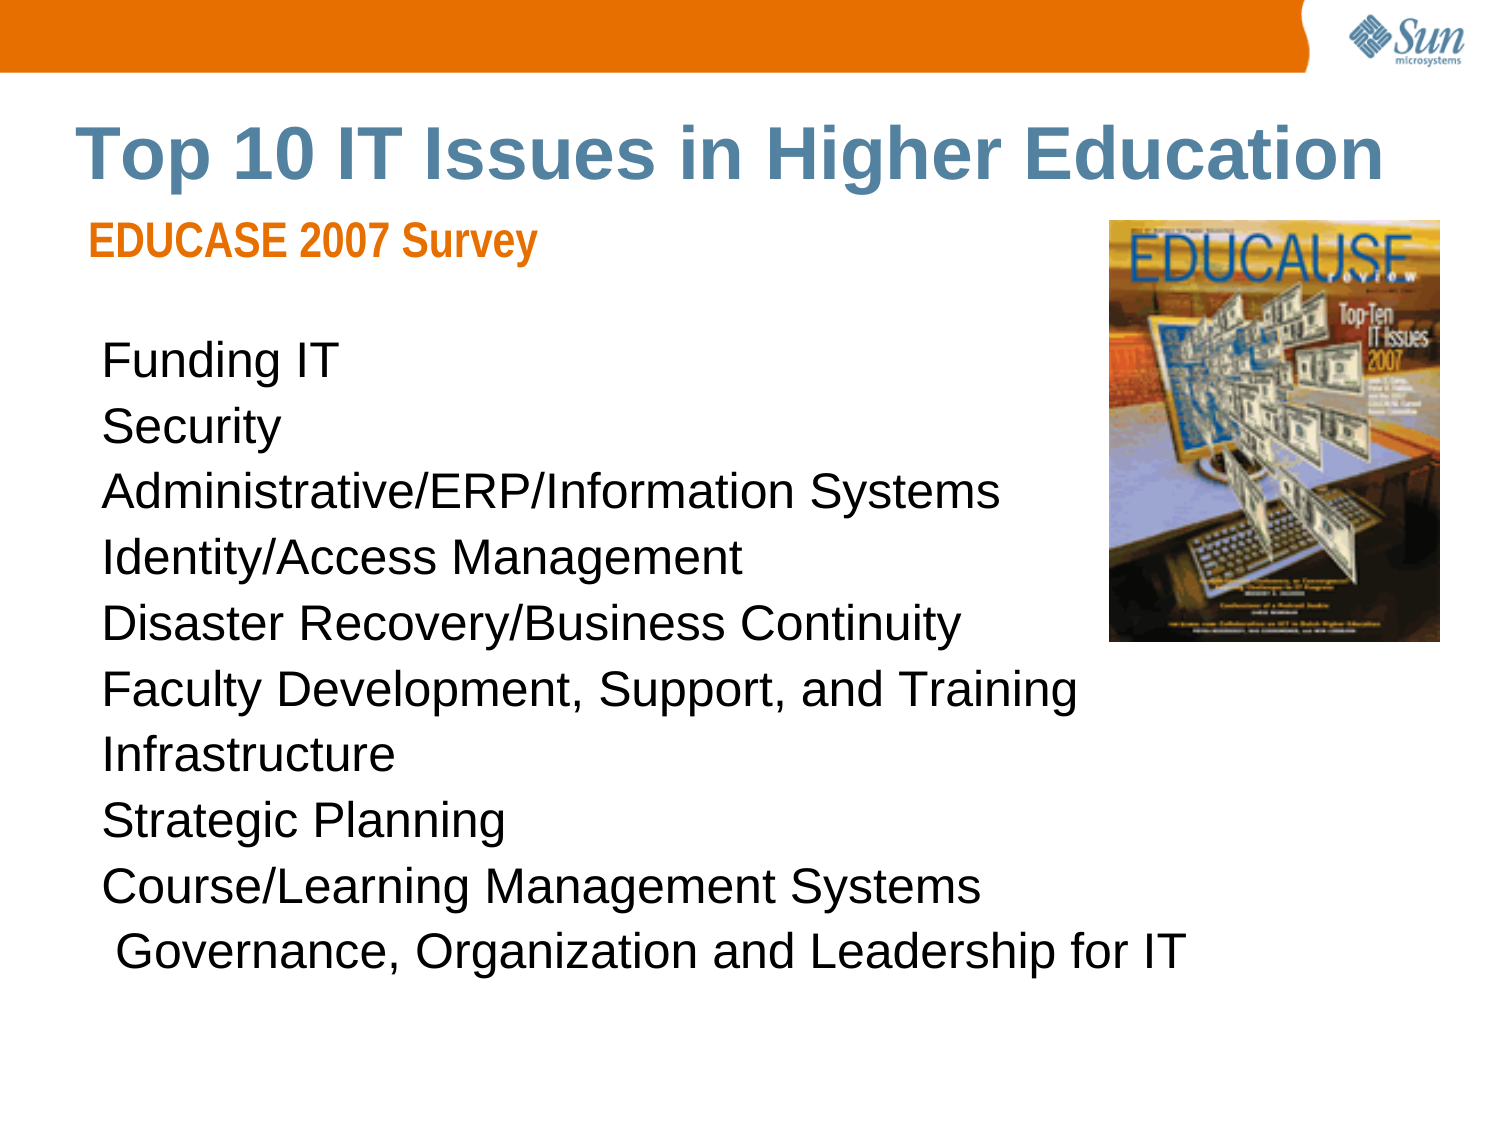

Top 10 IT Issues in Higher Education
EDUCASE 2007 Survey
# Funding IT
Security
Administrative/ERP/Information Systems
Identity/Access Management
Disaster Recovery/Business Continuity
Faculty Development, Support, and Training
Infrastructure
Strategic Planning
Course/Learning Management Systems
 Governance, Organization and Leadership for IT